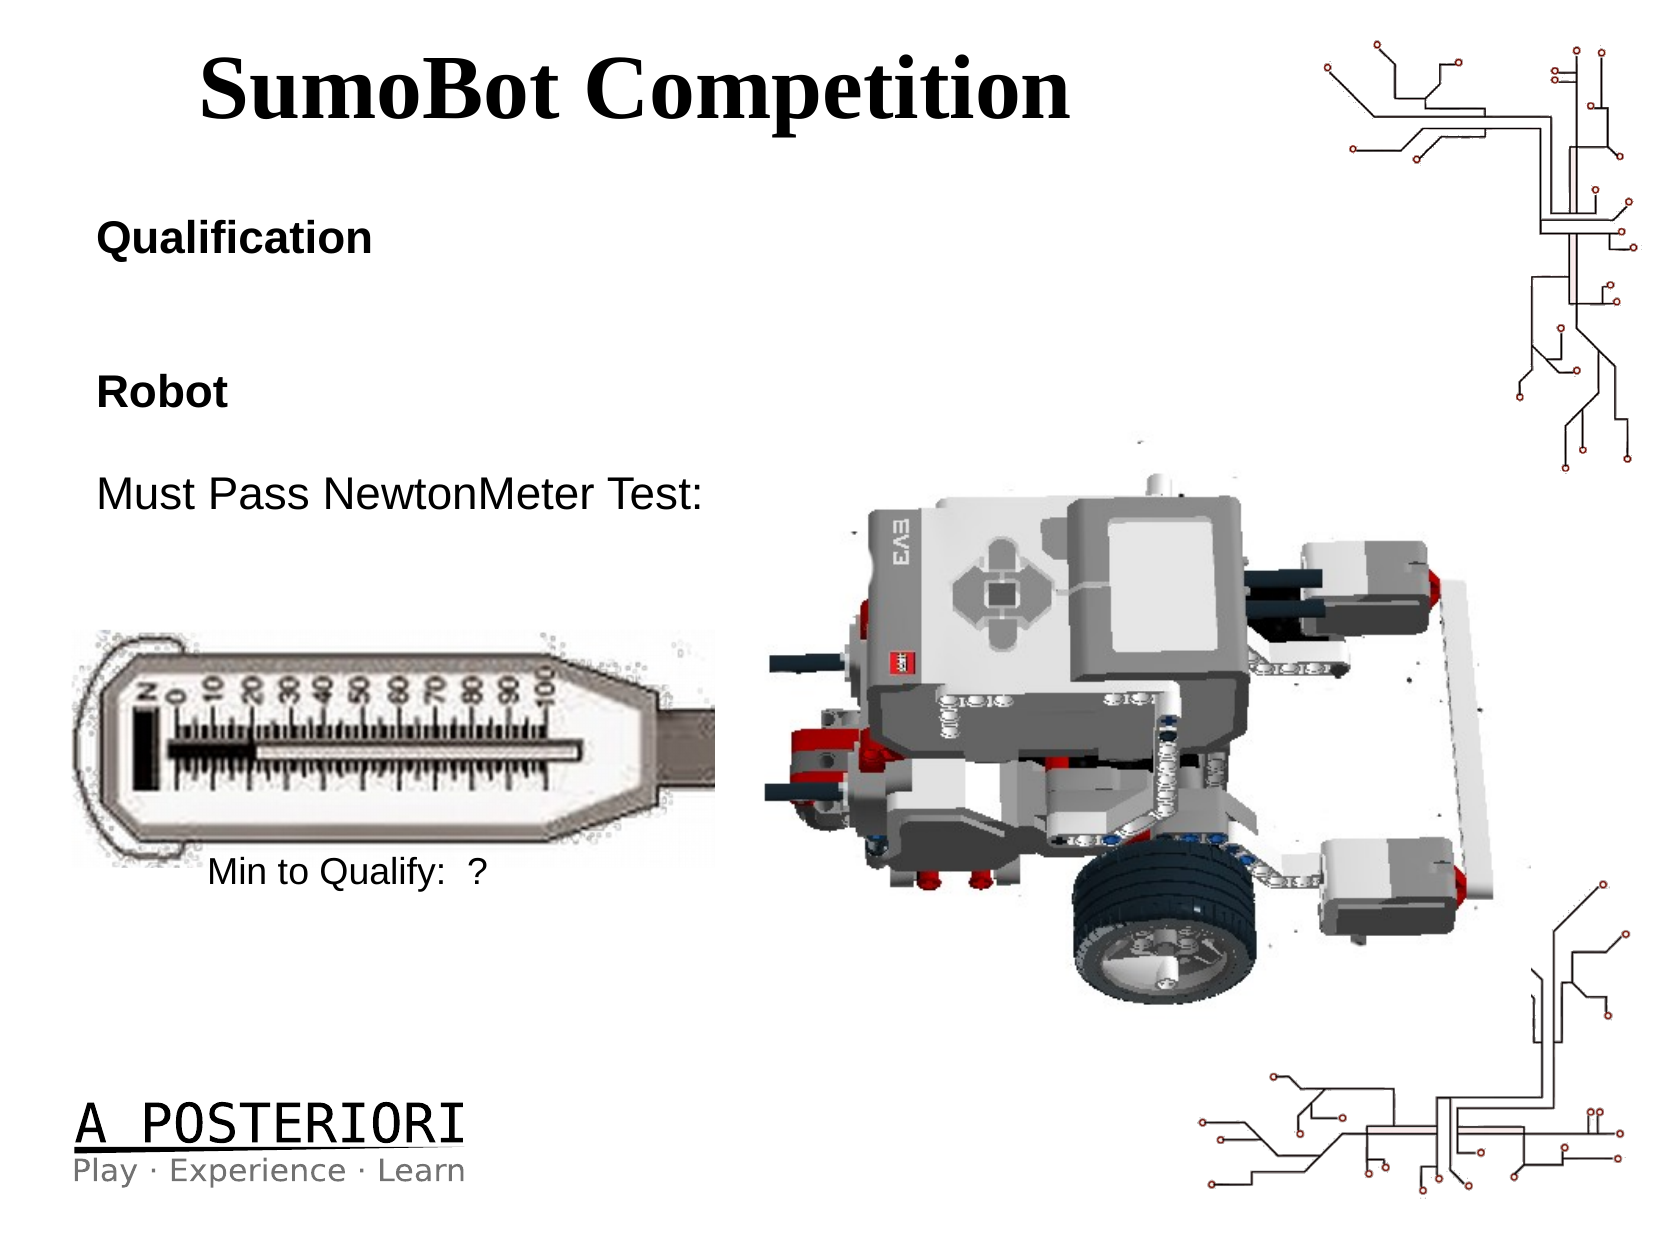

# SumoBot Competition
Qualification
Robot
Must Pass NewtonMeter Test:
Min to Qualify: ?